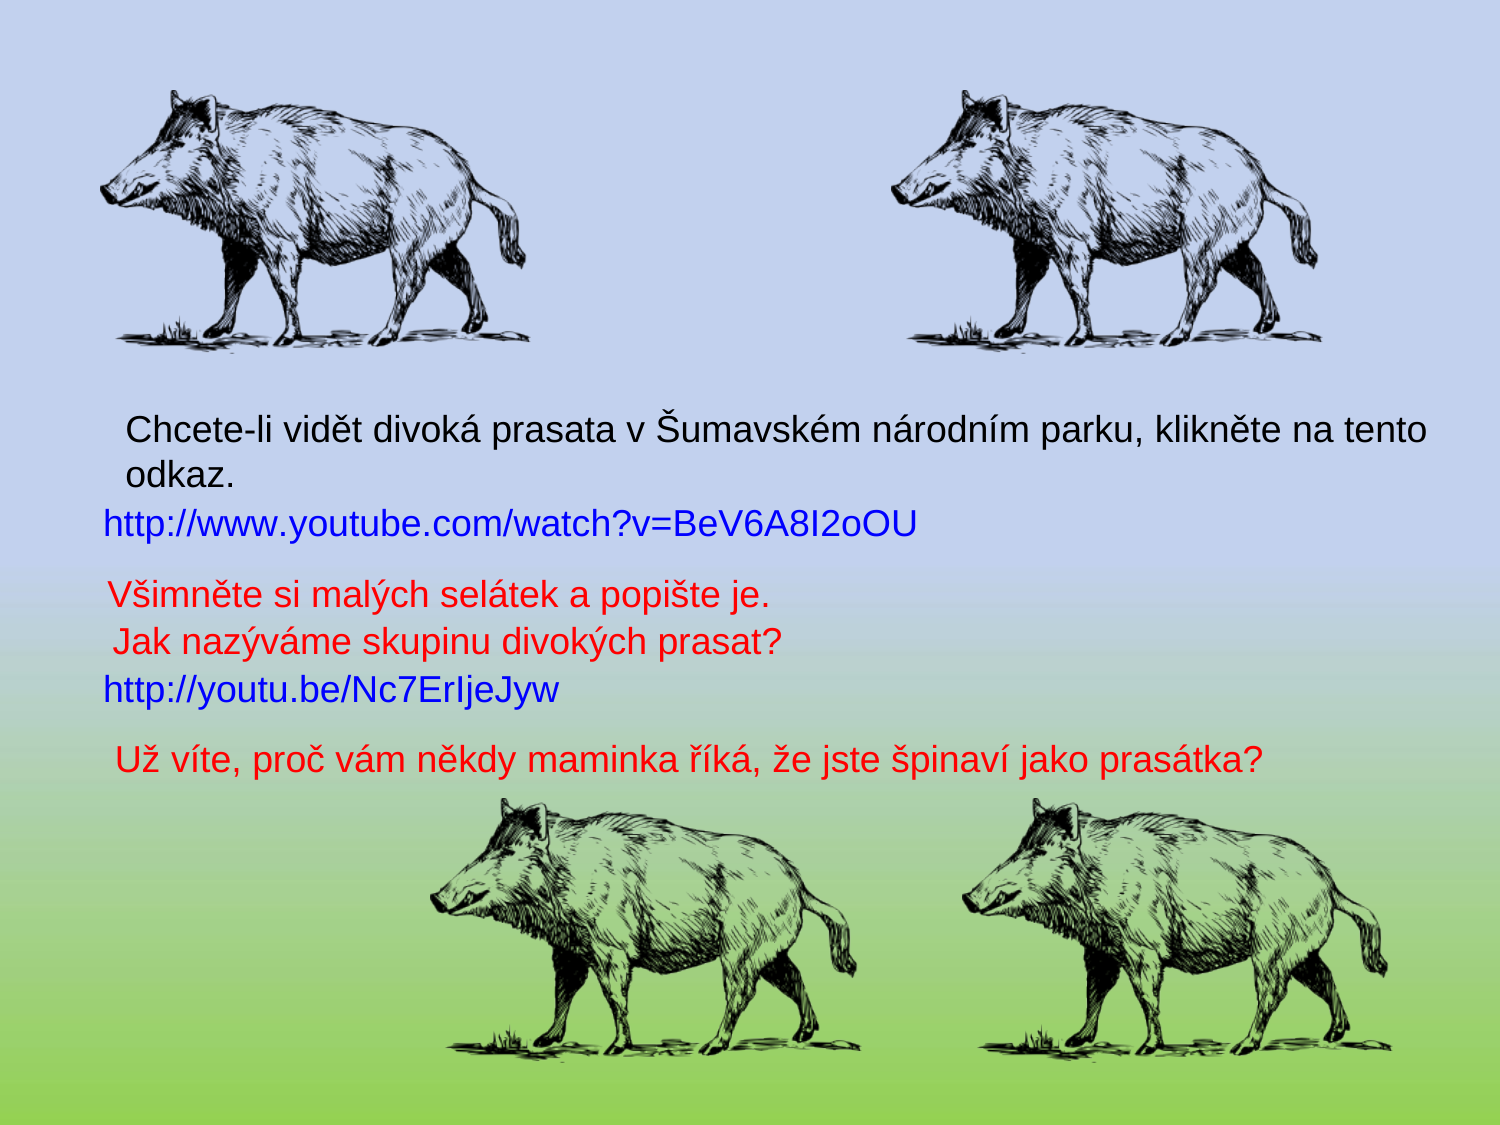

Chcete-li vidět divoká prasata v Šumavském národním parku, klikněte na tento
odkaz.
http://www.youtube.com/watch?v=BeV6A8I2oOU
Všimněte si malých selátek a popište je.
Jak nazýváme skupinu divokých prasat?
http://youtu.be/Nc7ErIjeJyw
Už víte, proč vám někdy maminka říká, že jste špinaví jako prasátka?